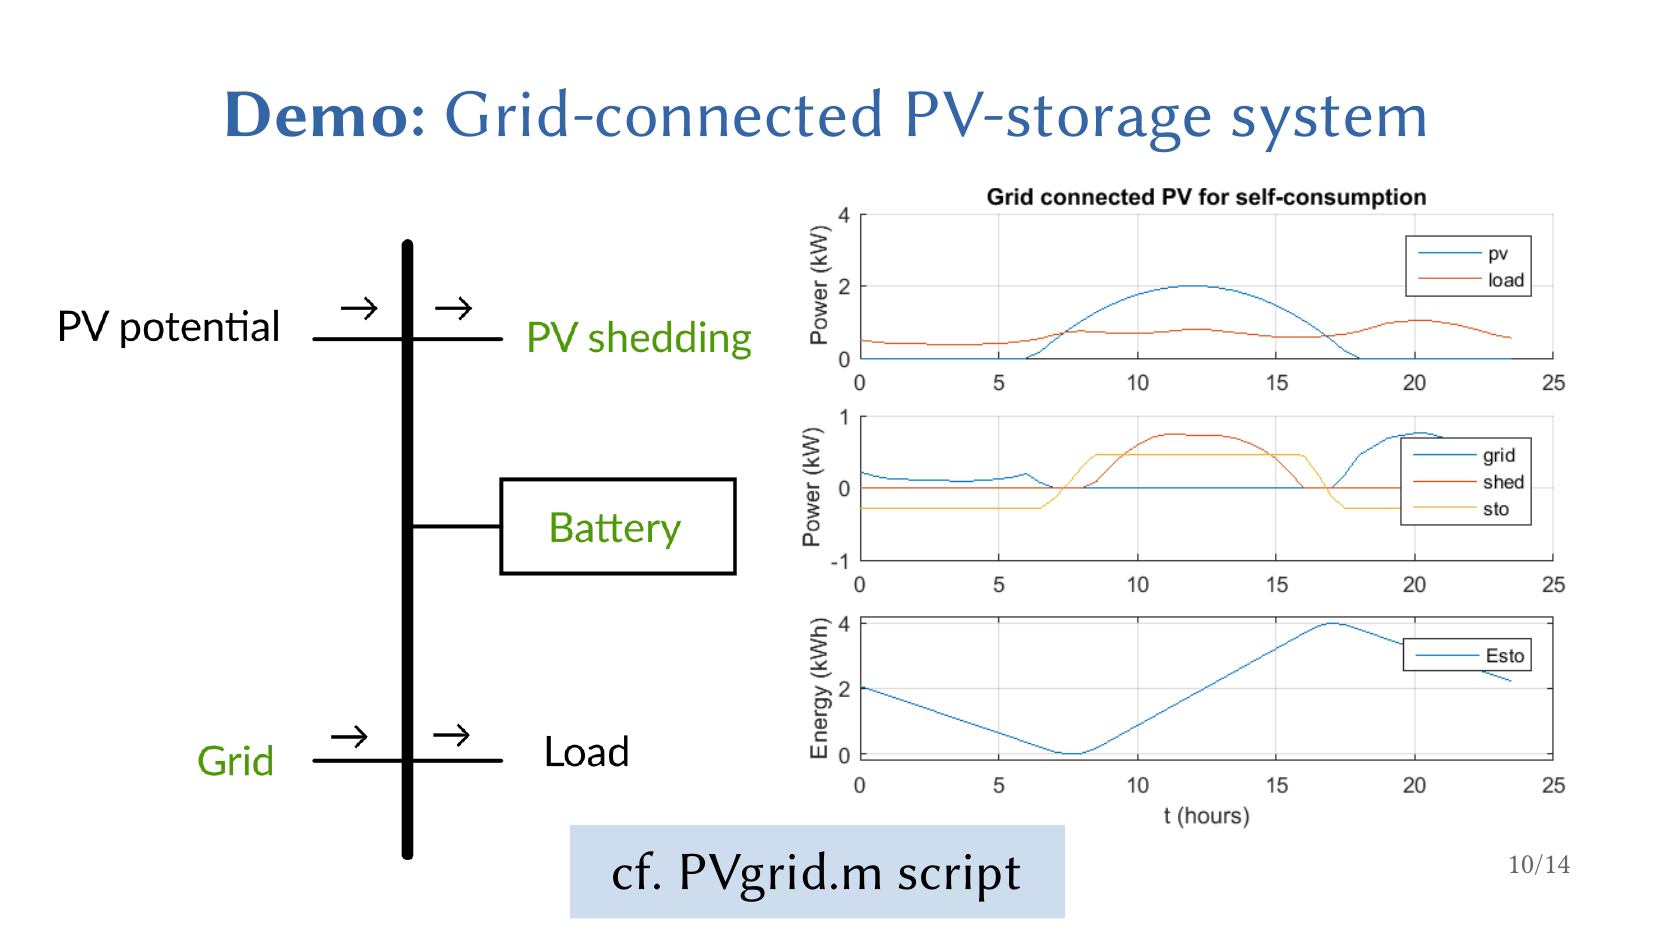

# Demo: Grid-connected PV-storage system
cf. PVgrid.m script
10